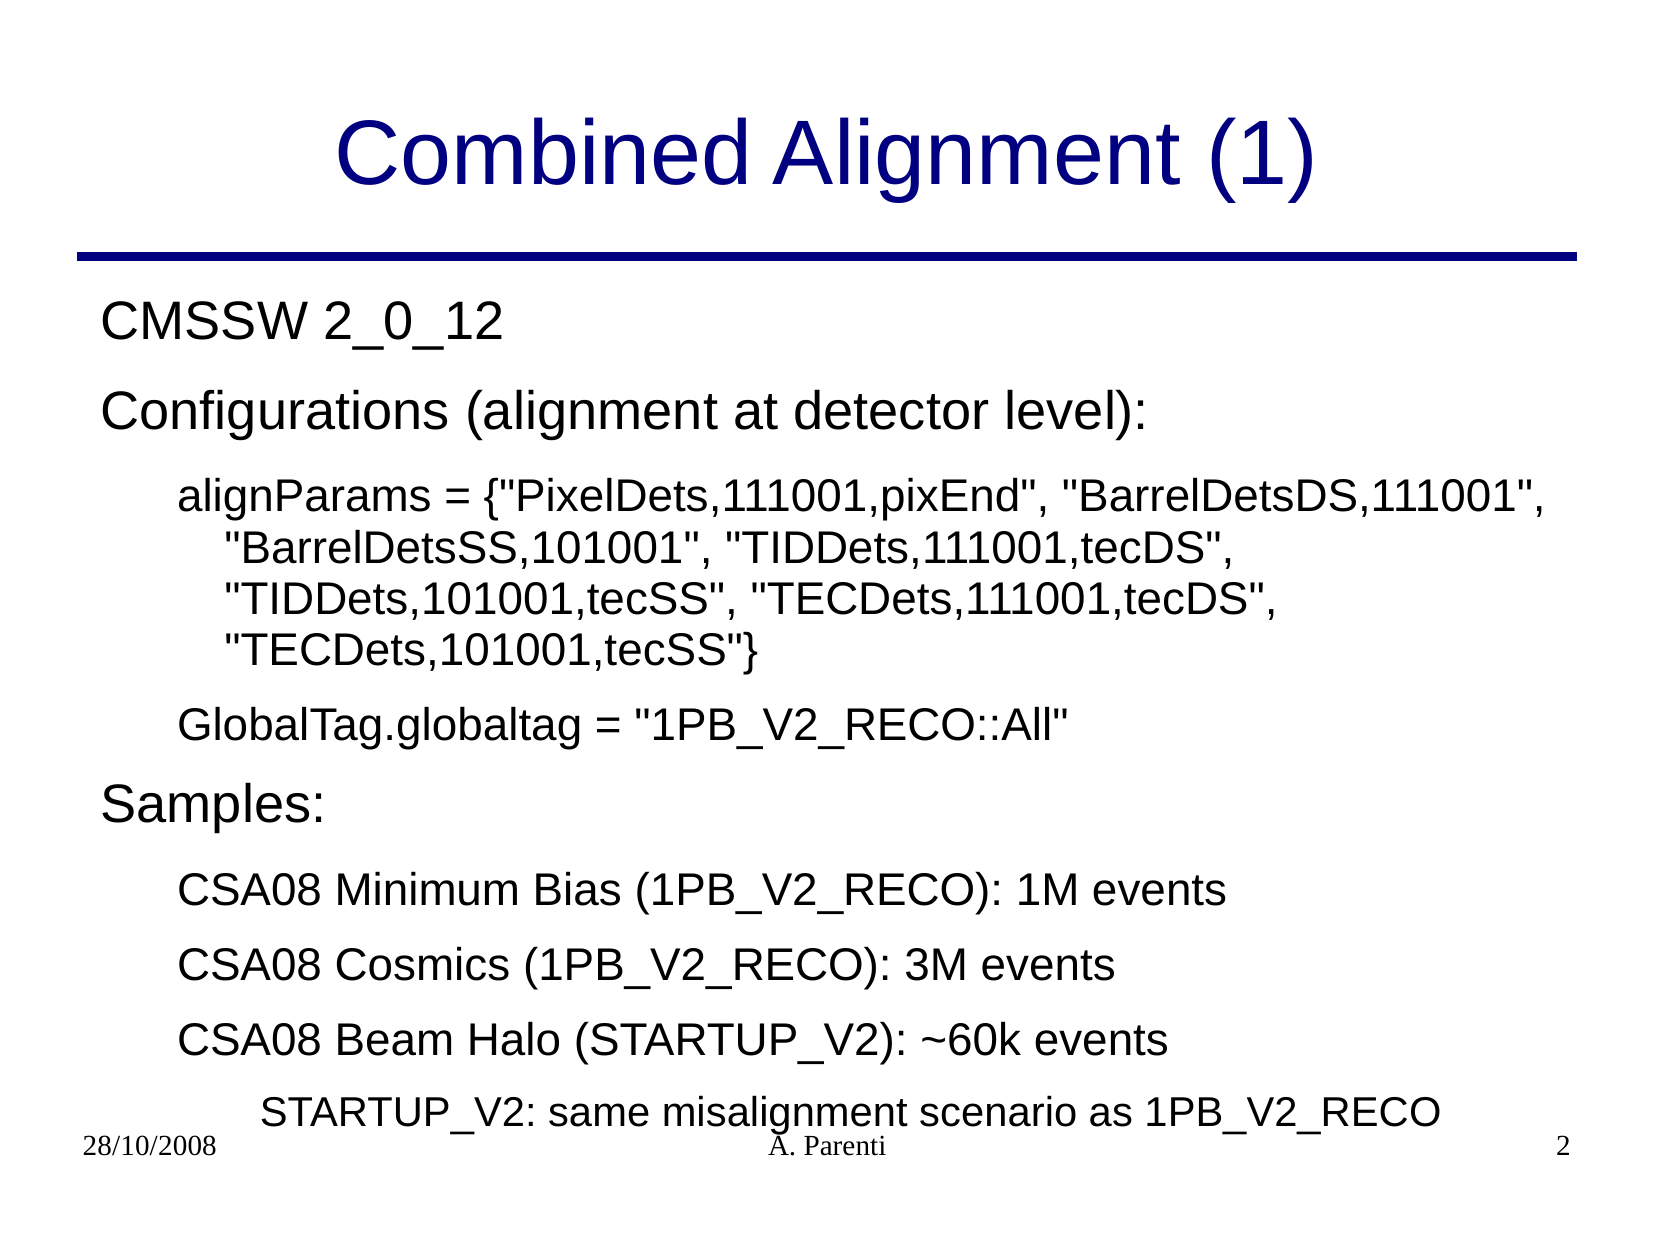

# Combined Alignment (1)
CMSSW 2_0_12
Configurations (alignment at detector level):
alignParams = {"PixelDets,111001,pixEnd", "BarrelDetsDS,111001", "BarrelDetsSS,101001", "TIDDets,111001,tecDS", "TIDDets,101001,tecSS", "TECDets,111001,tecDS", "TECDets,101001,tecSS"}
GlobalTag.globaltag = "1PB_V2_RECO::All"
Samples:
CSA08 Minimum Bias (1PB_V2_RECO): 1M events
CSA08 Cosmics (1PB_V2_RECO): 3M events
CSA08 Beam Halo (STARTUP_V2): ~60k events
STARTUP_V2: same misalignment scenario as 1PB_V2_RECO
2